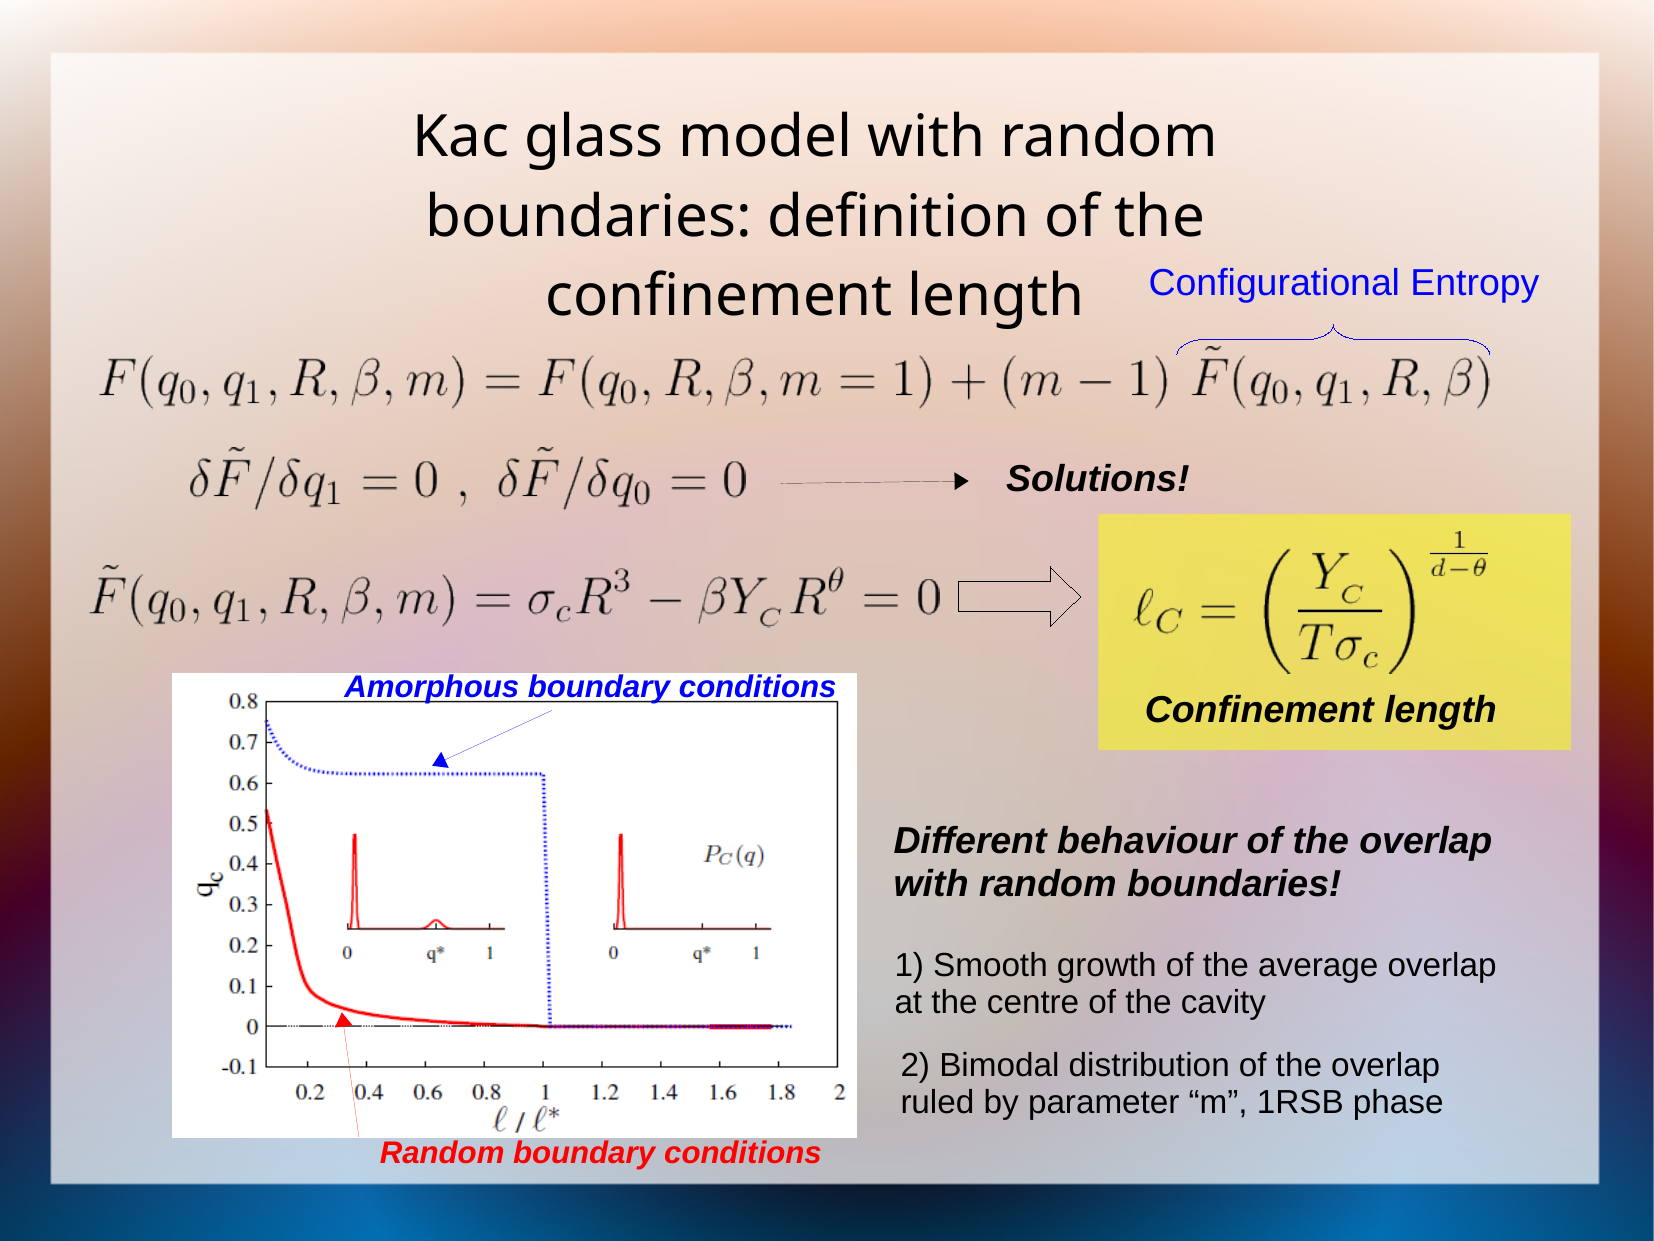

Kac glass model with random boundaries: definition of the confinement length
Configurational Entropy
Solutions!
Amorphous boundary conditions
Confinement length
Different behaviour of the overlap with random boundaries!
1) Smooth growth of the average overlap at the centre of the cavity
2) Bimodal distribution of the overlap ruled by parameter “m”, 1RSB phase
Random boundary conditions